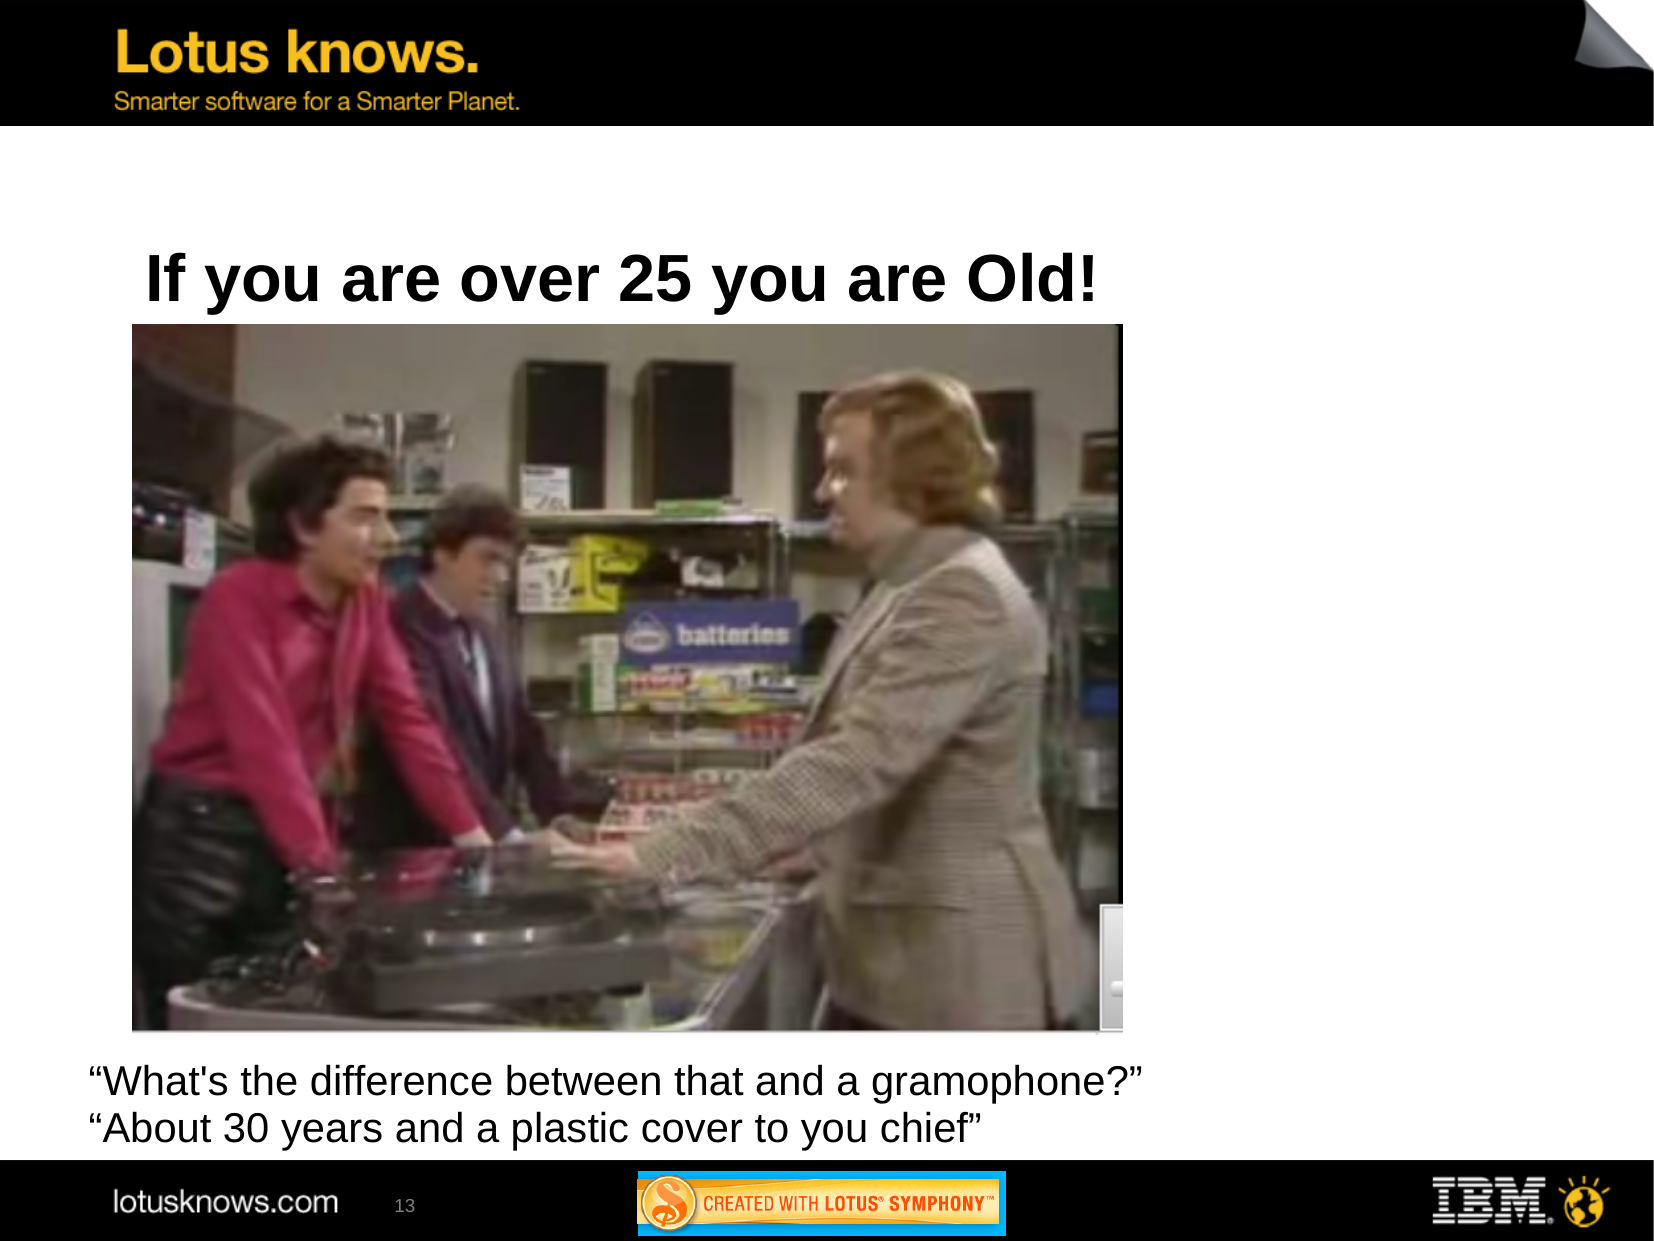

# If you are over 25 you are Old!
“What's the difference between that and a gramophone?”
“About 30 years and a plastic cover to you chief”
13